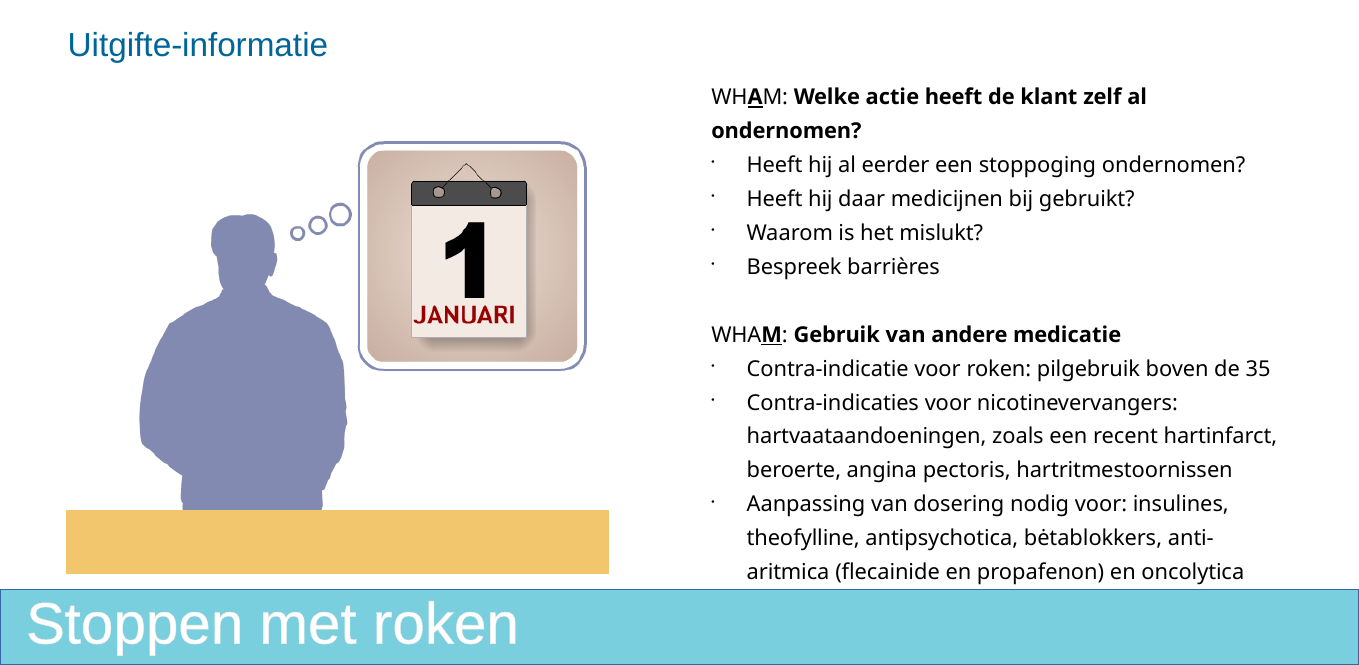

# Uitgifte-informatie
WHAM: Welke actie heeft de klant zelf al ondernomen?
Heeft hij al eerder een stoppoging ondernomen?
Heeft hij daar medicijnen bij gebruikt?
Waarom is het mislukt?
Bespreek barrières
WHAM: Gebruik van andere medicatie
Contra-indicatie voor roken: pilgebruik boven de 35
Contra-indicaties voor nicotinevervangers:
hartvaataandoeningen, zoals een recent hartinfarct,
beroerte, angina pectoris, hartritmestoornissen
Aanpassing van dosering nodig voor: insulines, theofylline, antipsychotica, bėtablokkers, anti-aritmica (flecainide en propafenon) en oncolytica (erlotinib en gefitinib). Een uitgebreid overzicht vind je in het hoofdstuk ‘(Stoppen met) roken en Medicijnen’ van de zelfzorgstandaard.
Stoppen met roken
september 2020